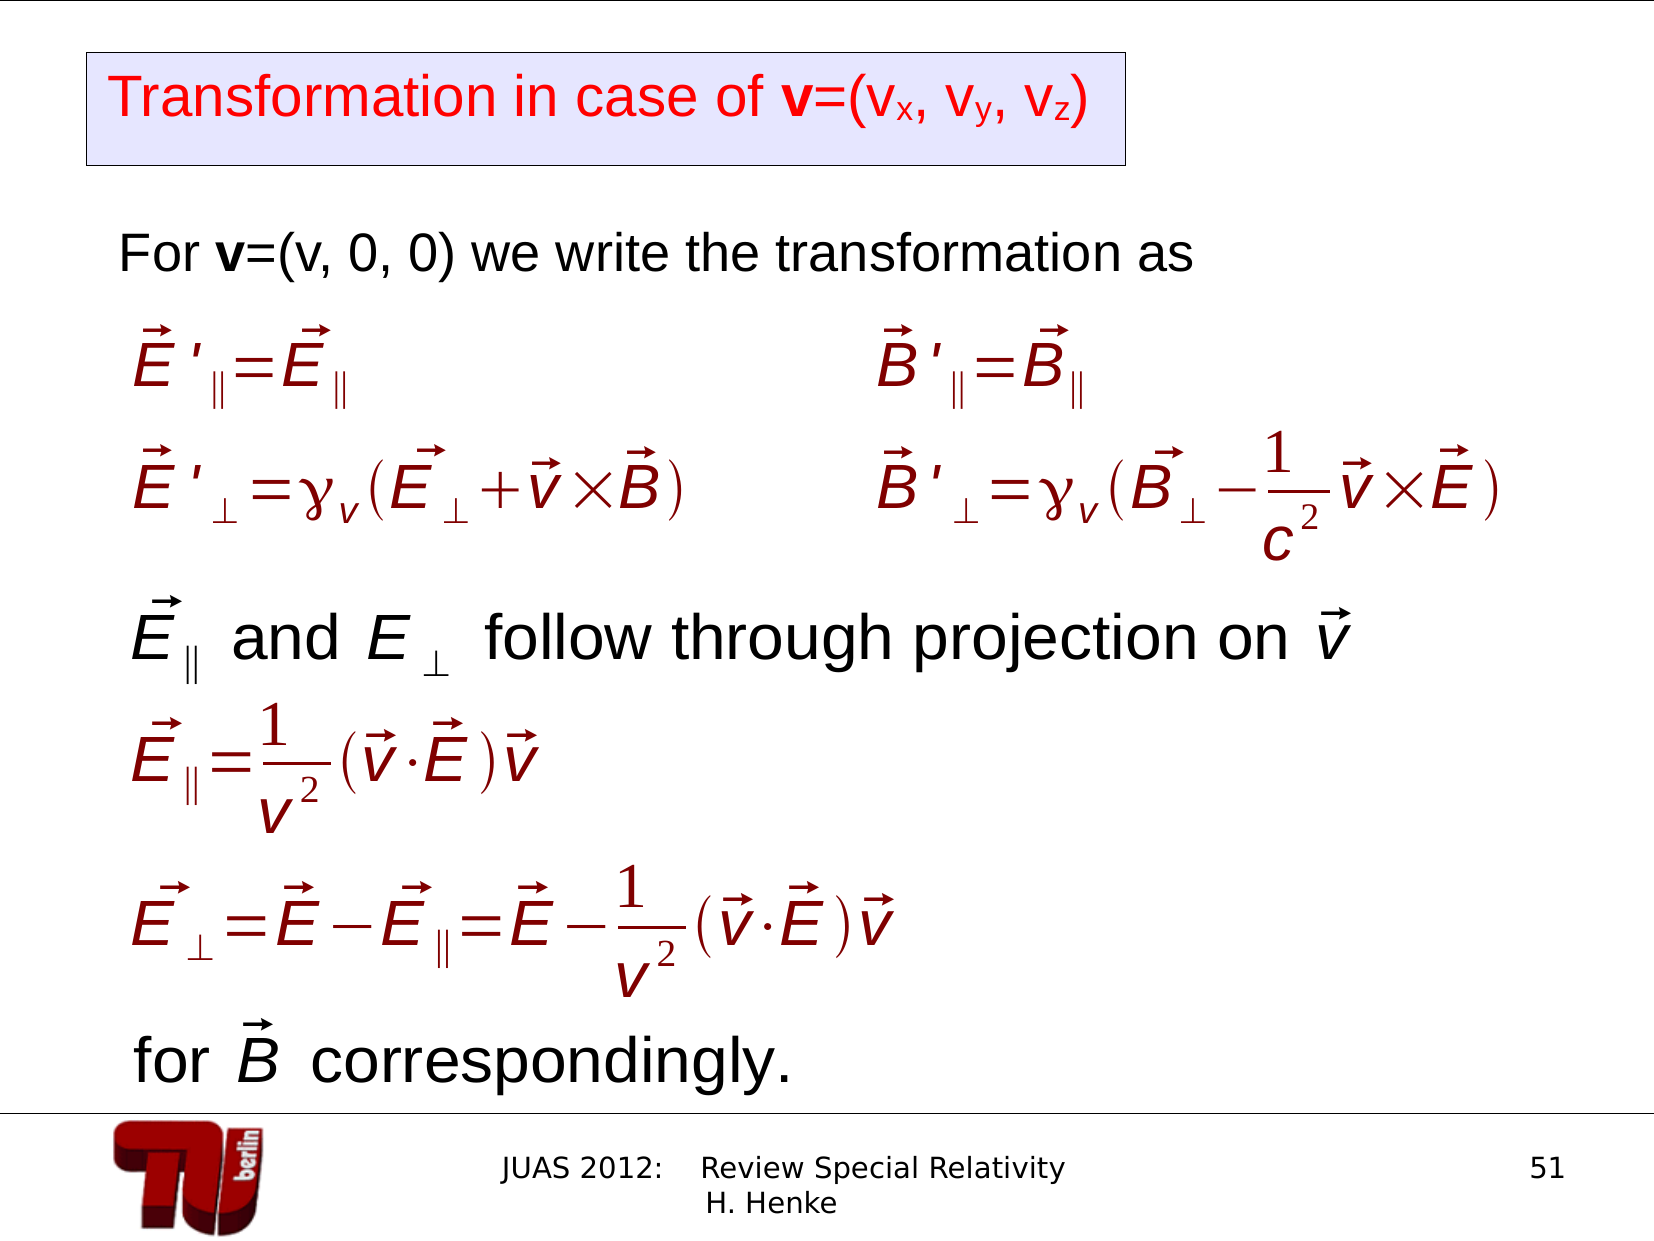

Transformation in case of v=(vx, vy, vz)
For v=(v, 0, 0) we write the transformation as
51